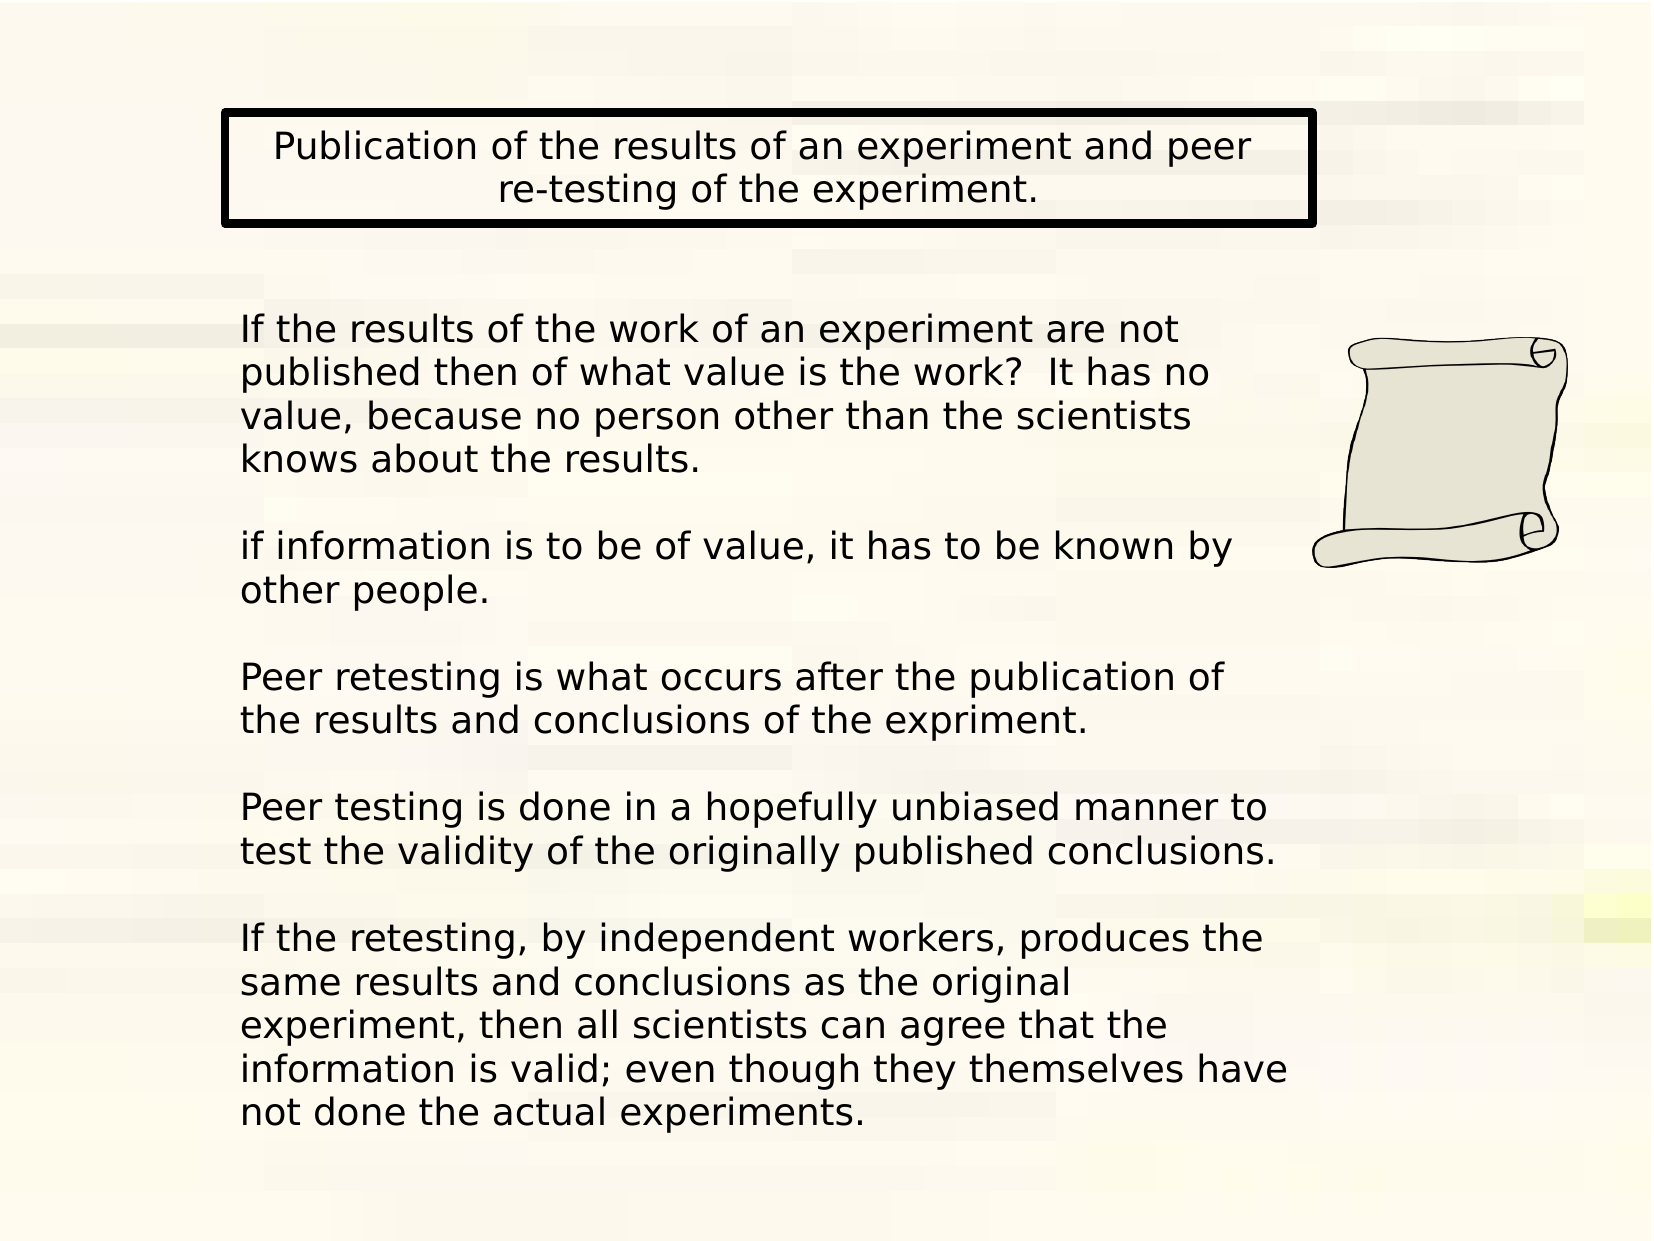

Publication of the results of an experiment and peer
re-testing of the experiment.
If the results of the work of an experiment are not published then of what value is the work? It has no value, because no person other than the scientists knows about the results.
if information is to be of value, it has to be known by other people.
Peer retesting is what occurs after the publication of the results and conclusions of the expriment.
Peer testing is done in a hopefully unbiased manner to test the validity of the originally published conclusions.
If the retesting, by independent workers, produces the same results and conclusions as the original experiment, then all scientists can agree that the information is valid; even though they themselves have not done the actual experiments.